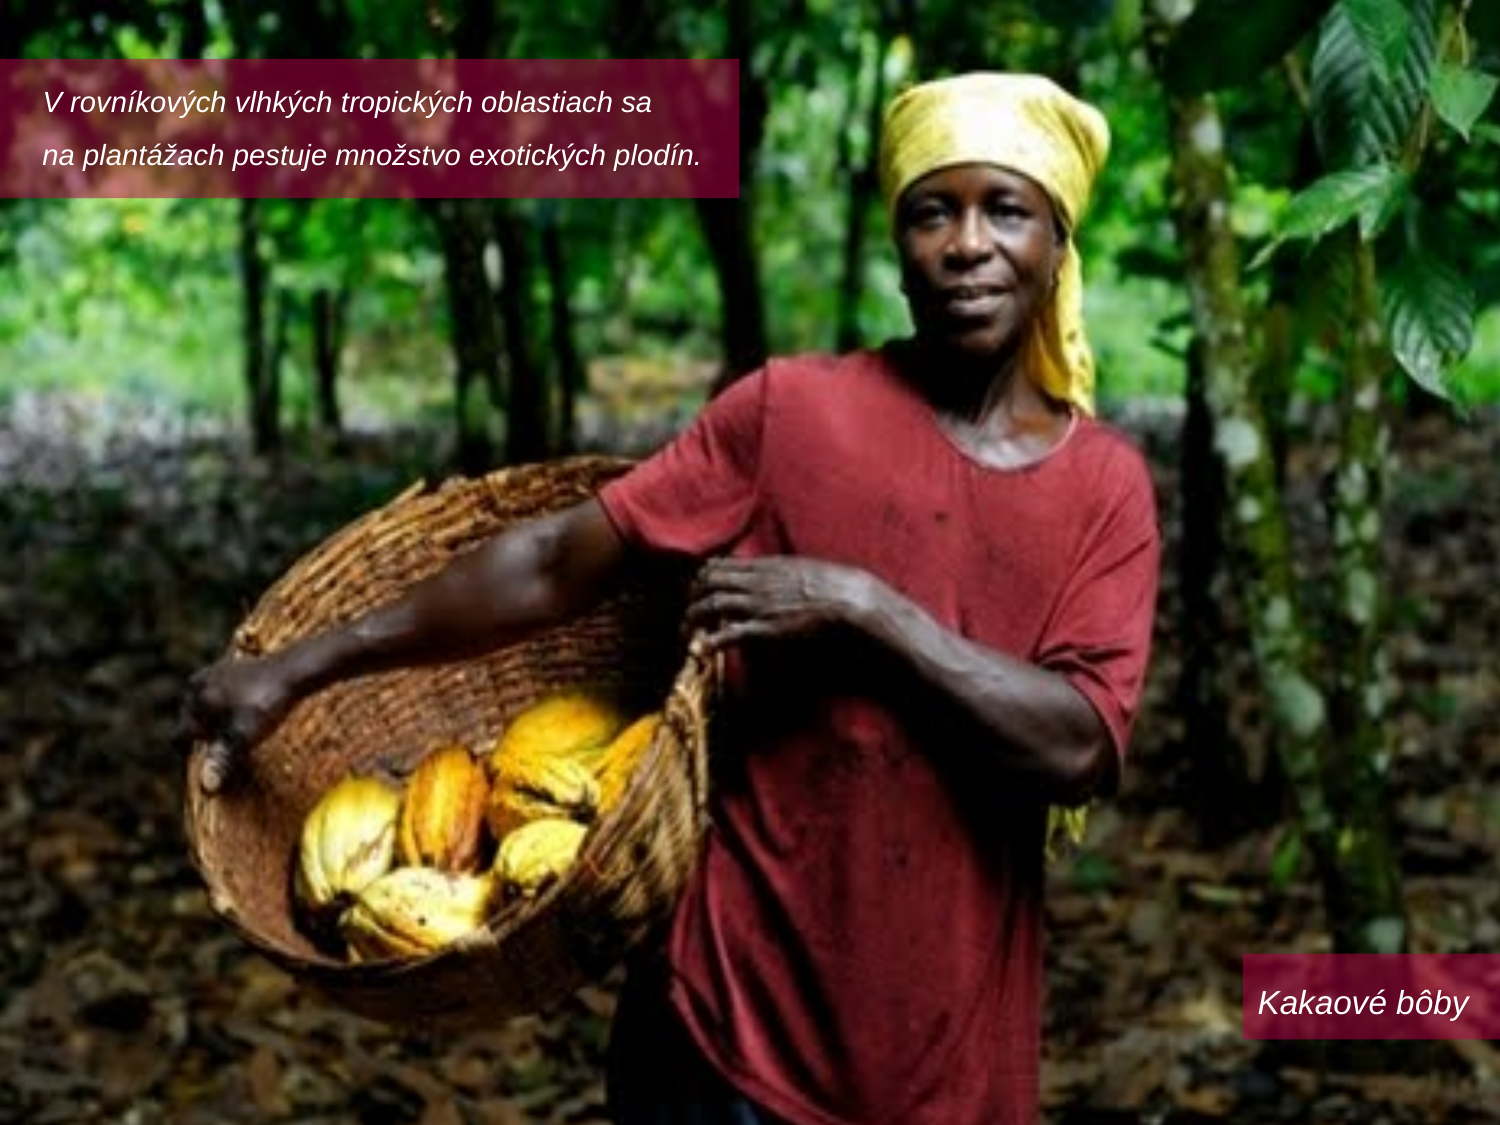

V rovníkových vlhkých tropických oblastiach sa
 na plantážach pestuje množstvo exotických plodín.
Kakaové bôby